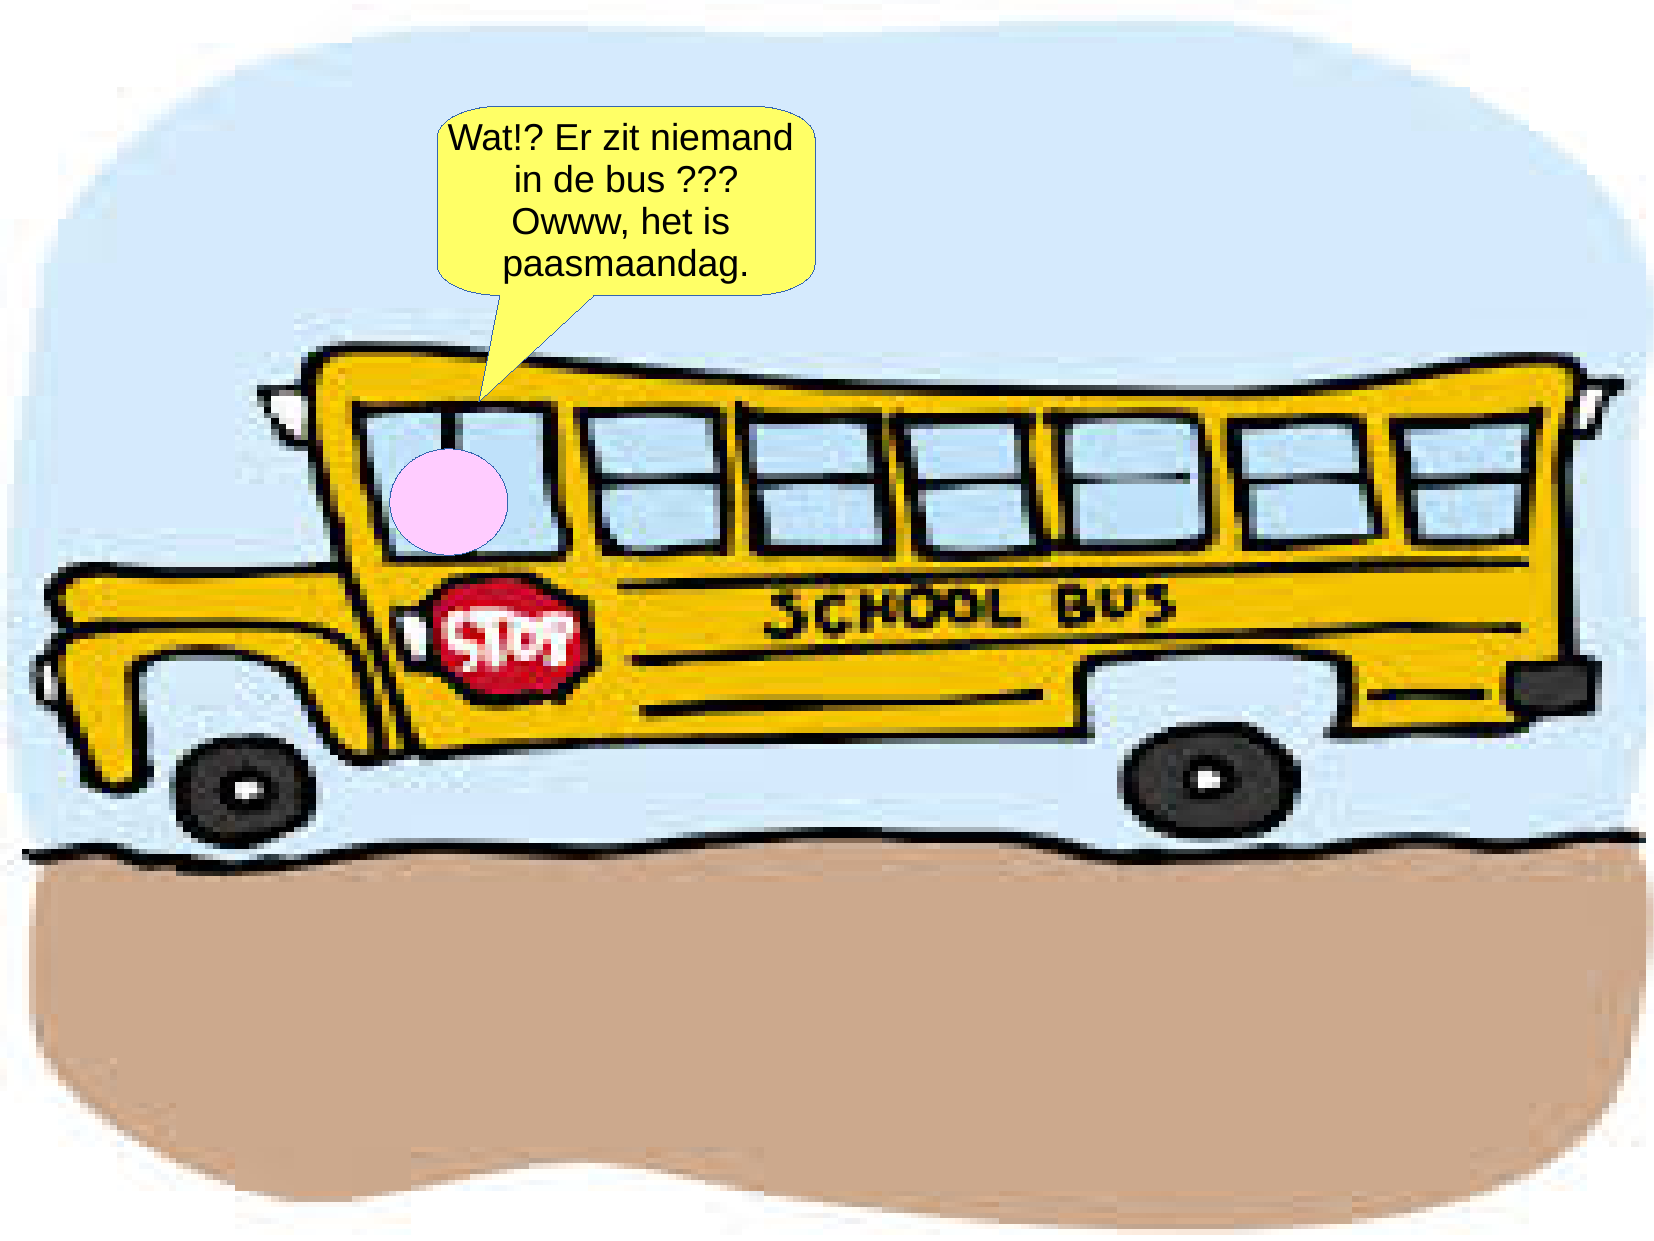

Wat!? Er zit niemand
in de bus ???
Owww, het is
paasmaandag.